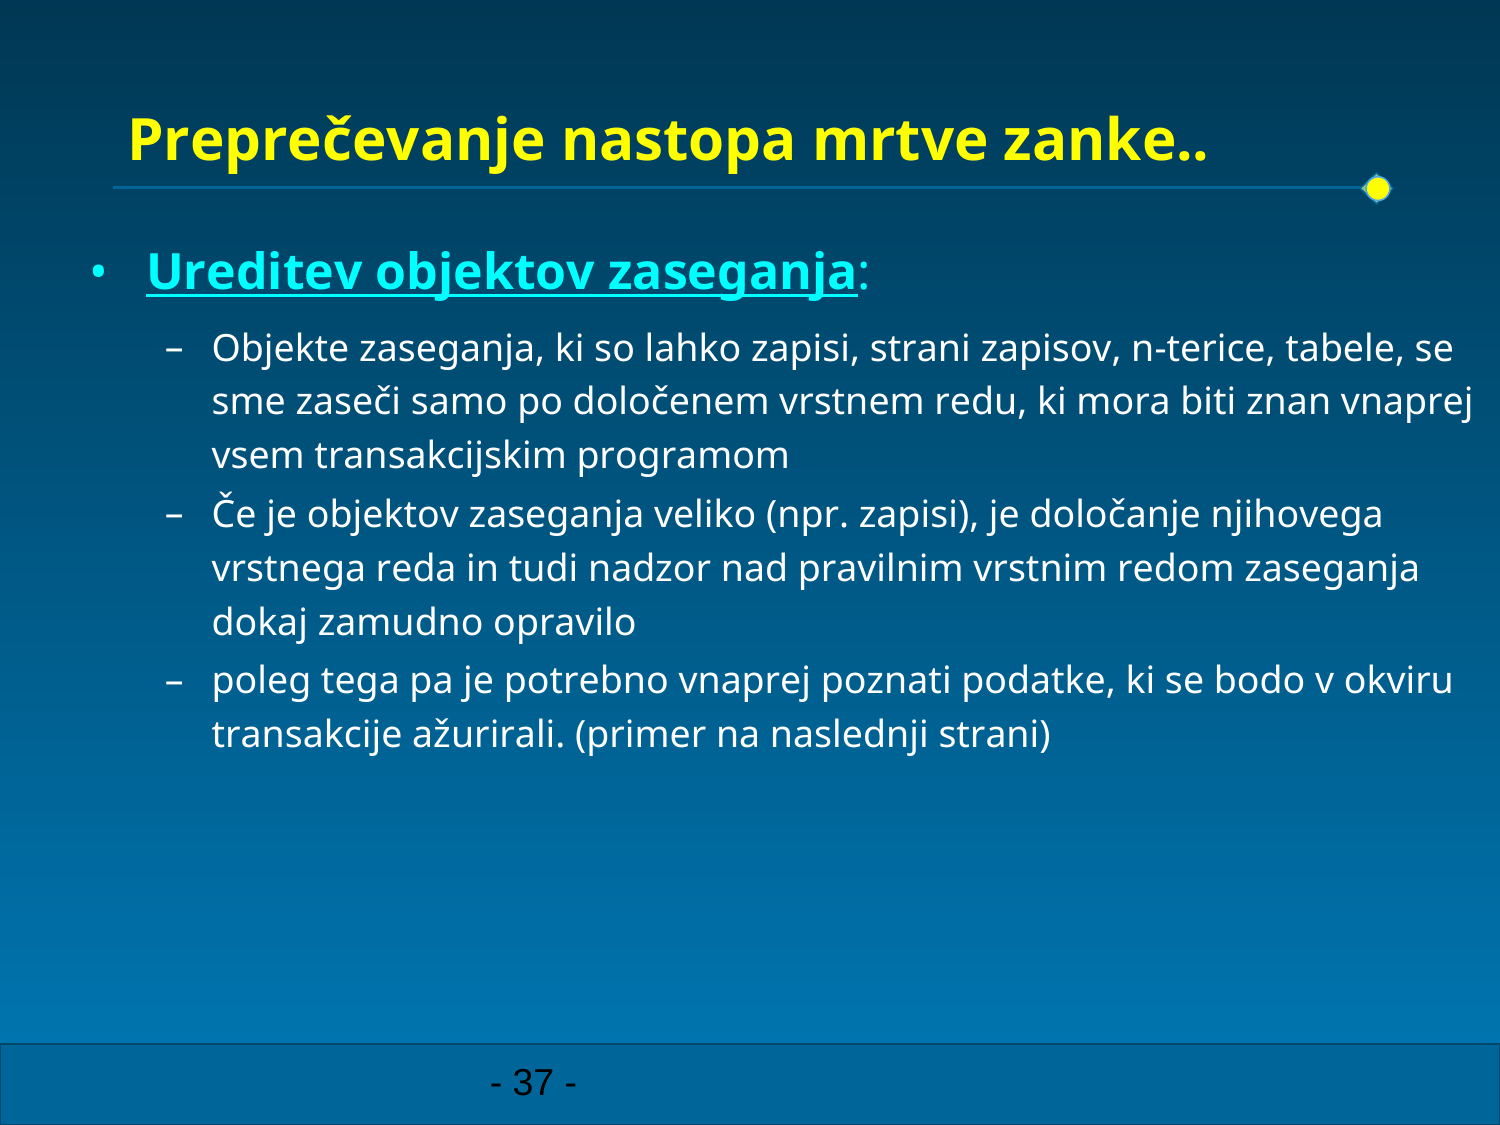

# Preprečevanje nastopa mrtve zanke..
Ureditev objektov zaseganja:
Objekte zaseganja, ki so lahko zapisi, strani zapisov, n-terice, tabele, se sme zaseči samo po določenem vrstnem redu, ki mora biti znan vnaprej vsem transakcijskim programom
Če je objektov zaseganja veliko (npr. zapisi), je določanje njihovega vrstnega reda in tudi nadzor nad pravilnim vrstnim redom zaseganja dokaj zamudno opravilo
poleg tega pa je potrebno vnaprej poznati podatke, ki se bodo v okviru transakcije ažurirali. (primer na naslednji strani)